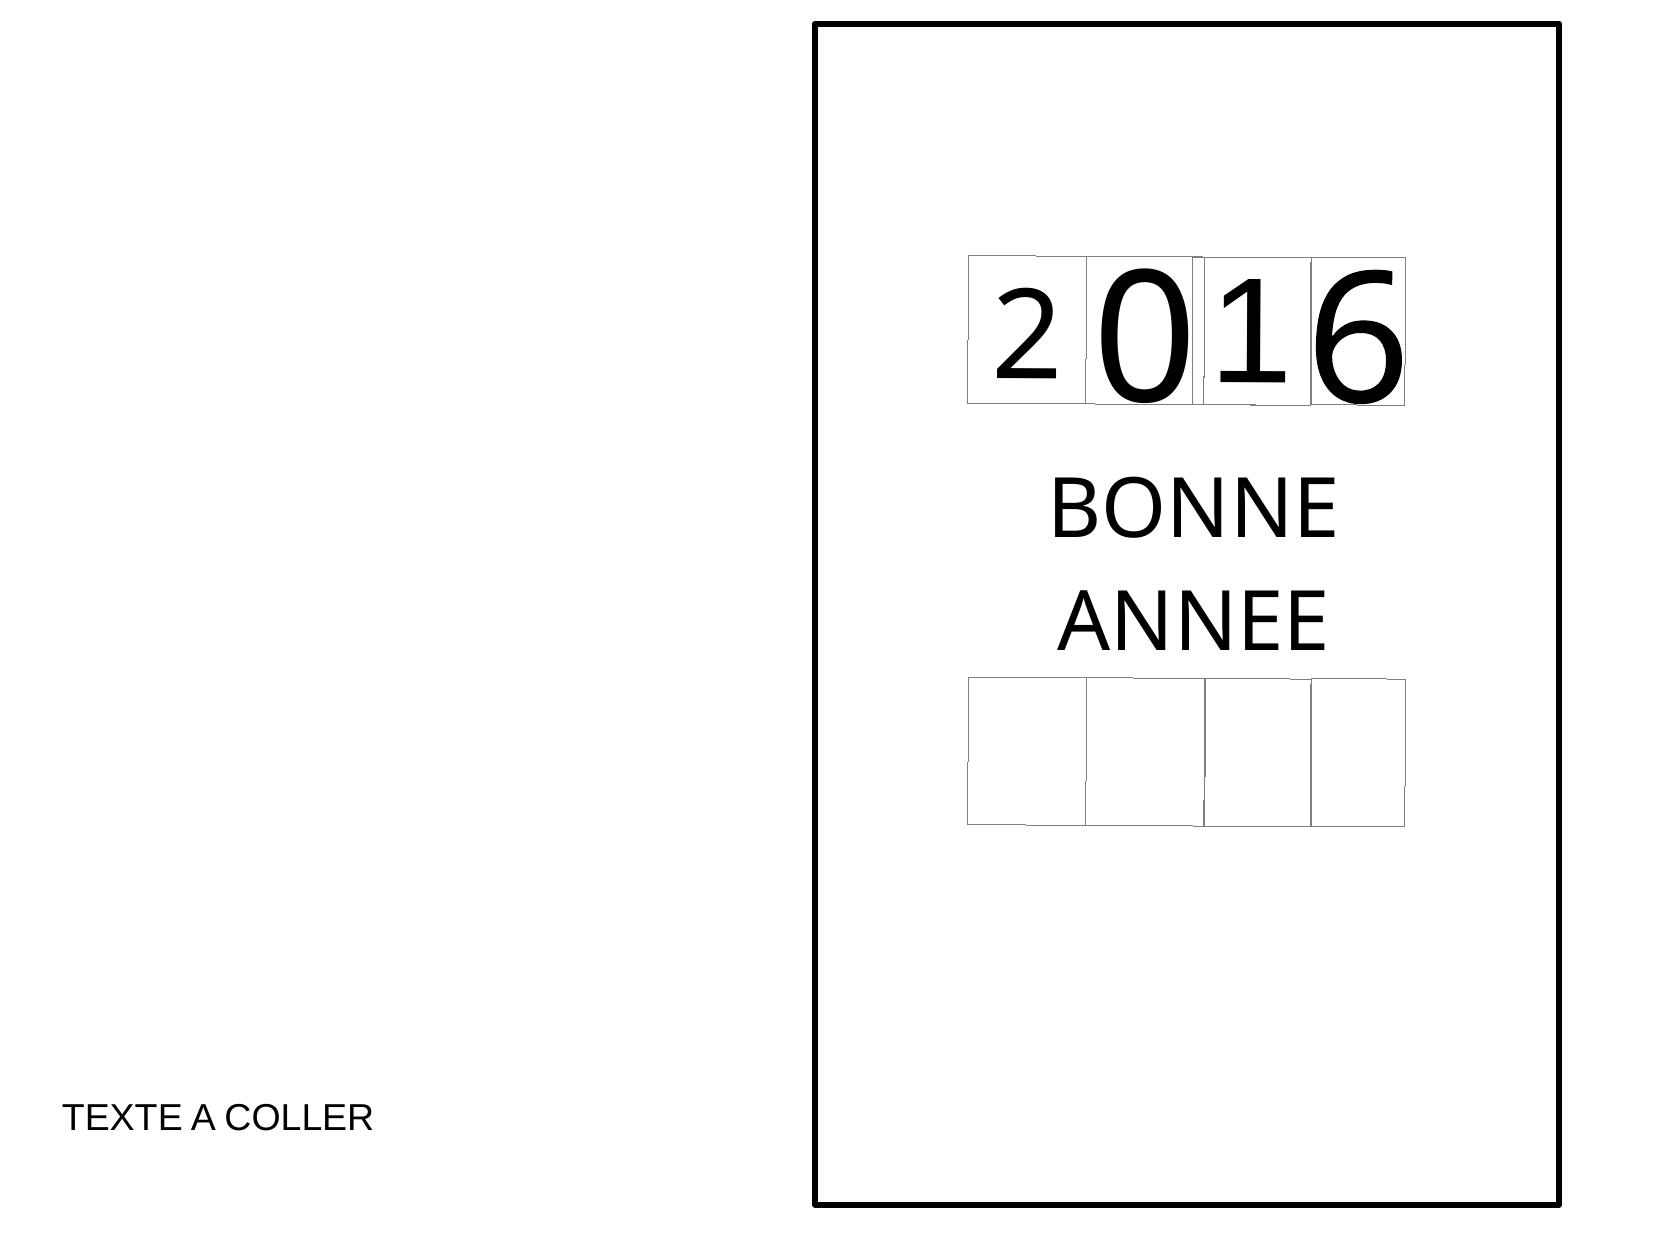

2
0
6
1
BONNE
ANNEE
TEXTE A COLLER